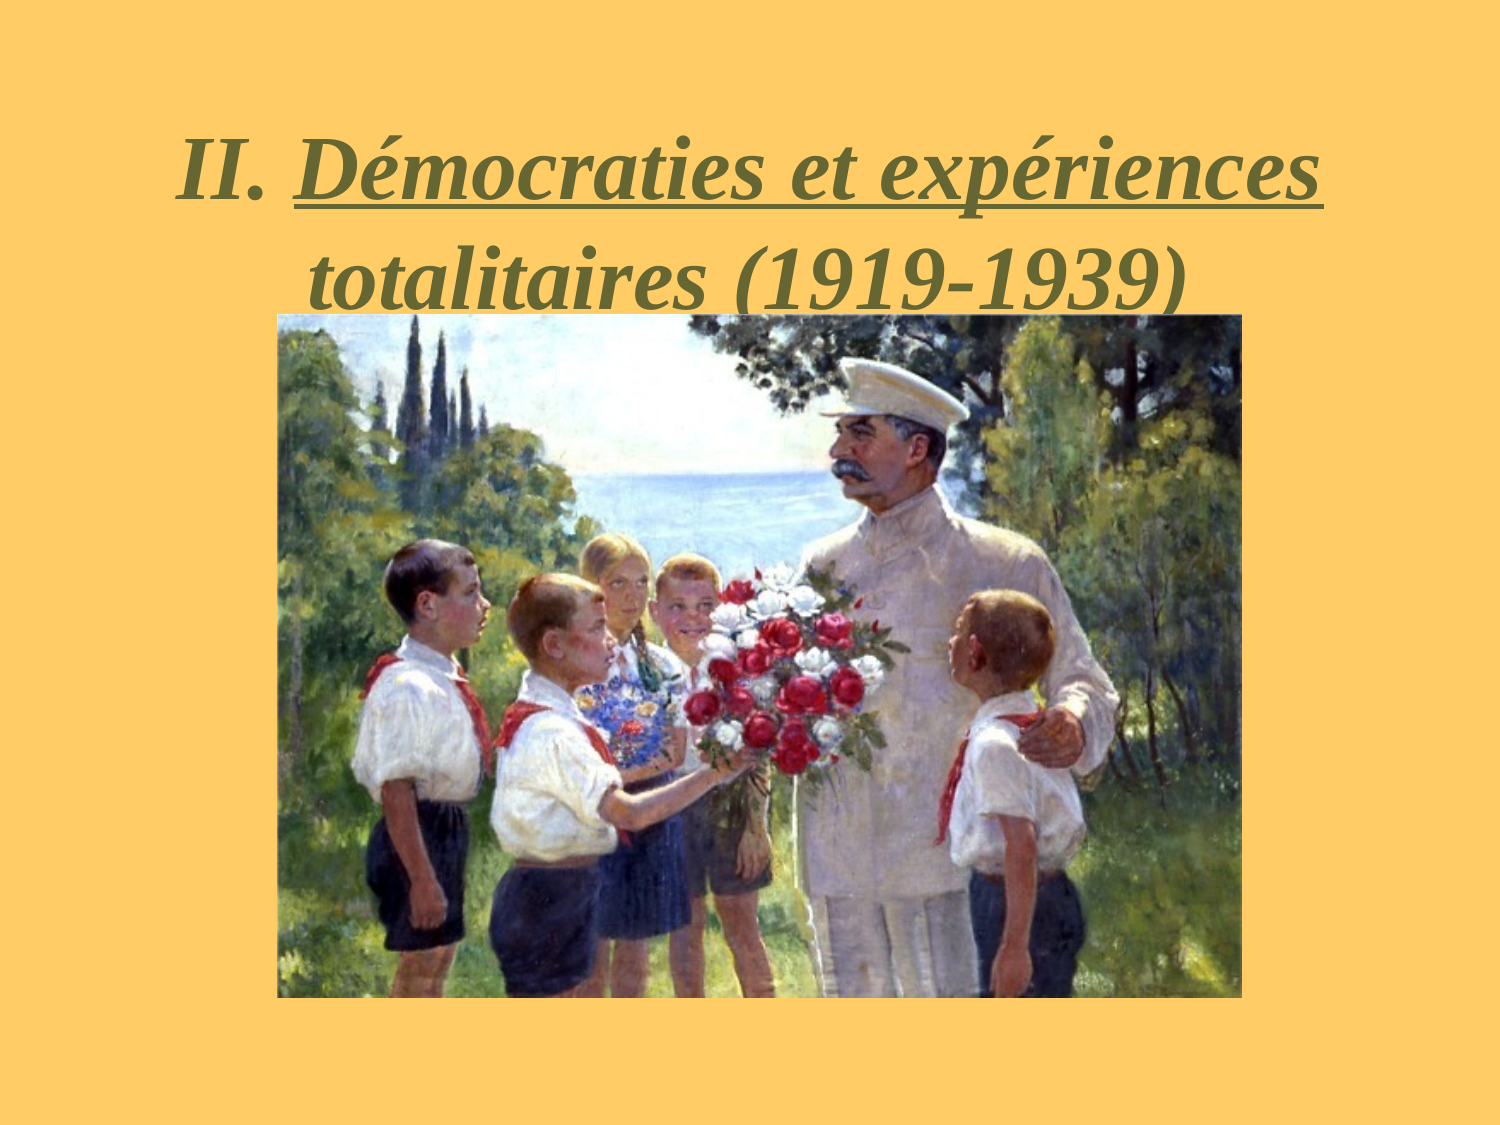

# II. Démocraties et expériences totalitaires (1919-1939)